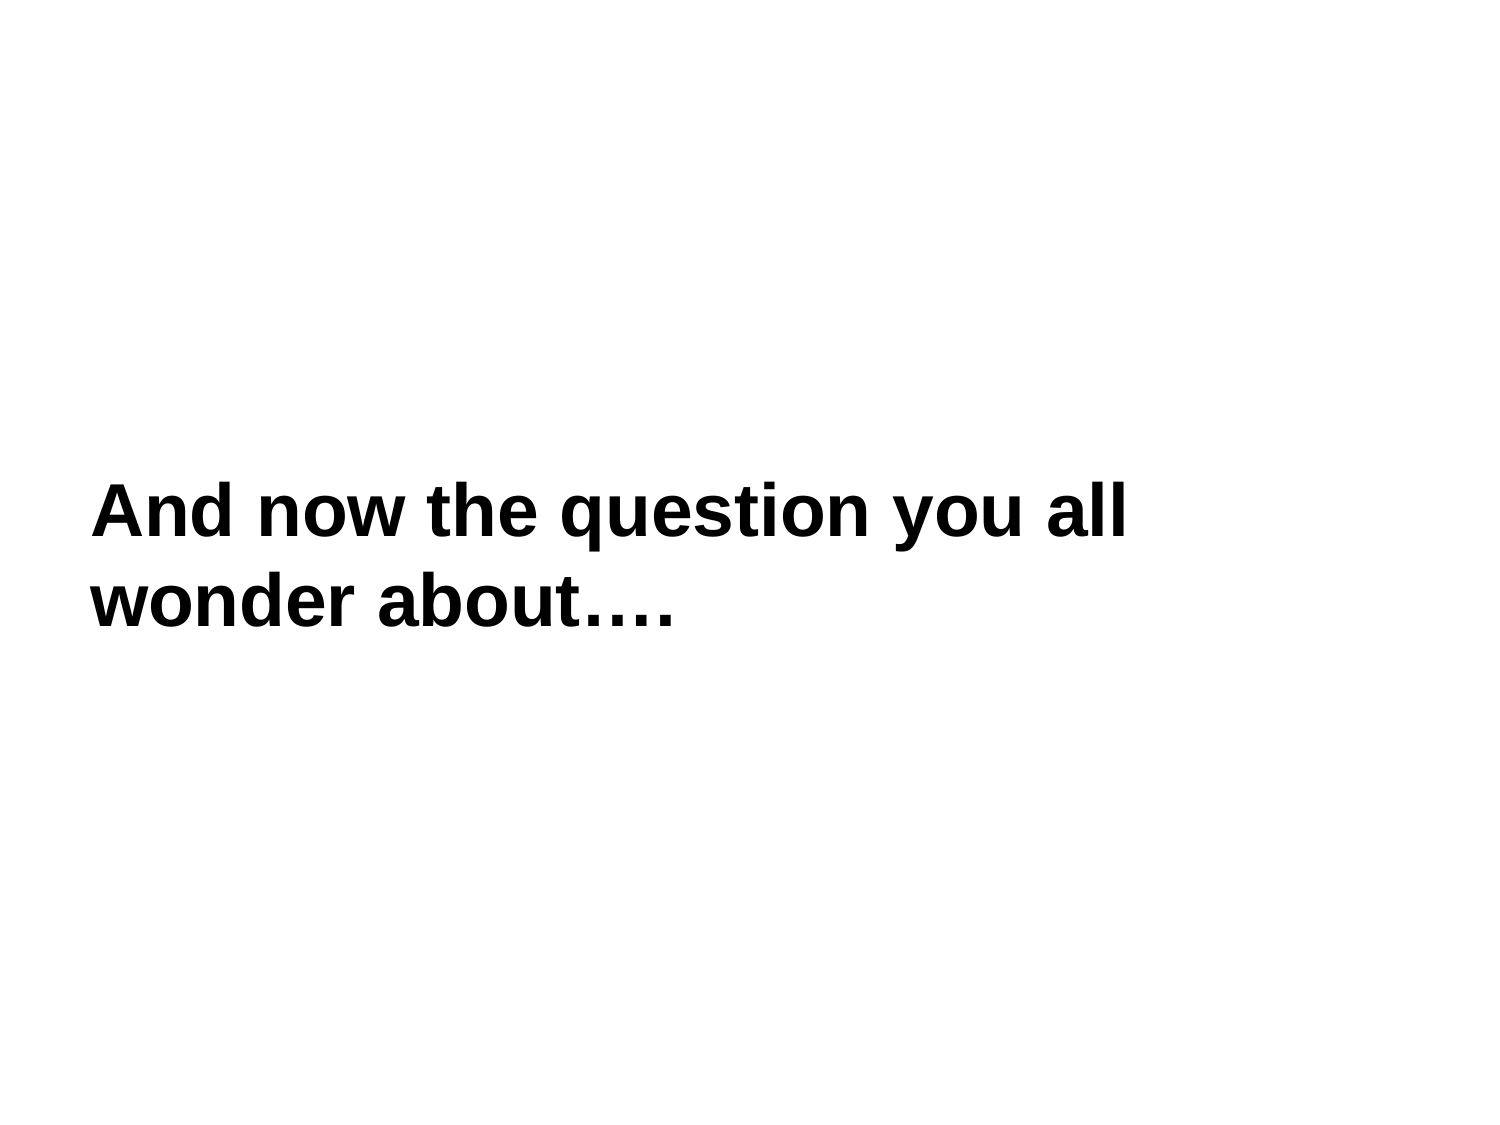

# And now the question you all wonder about….